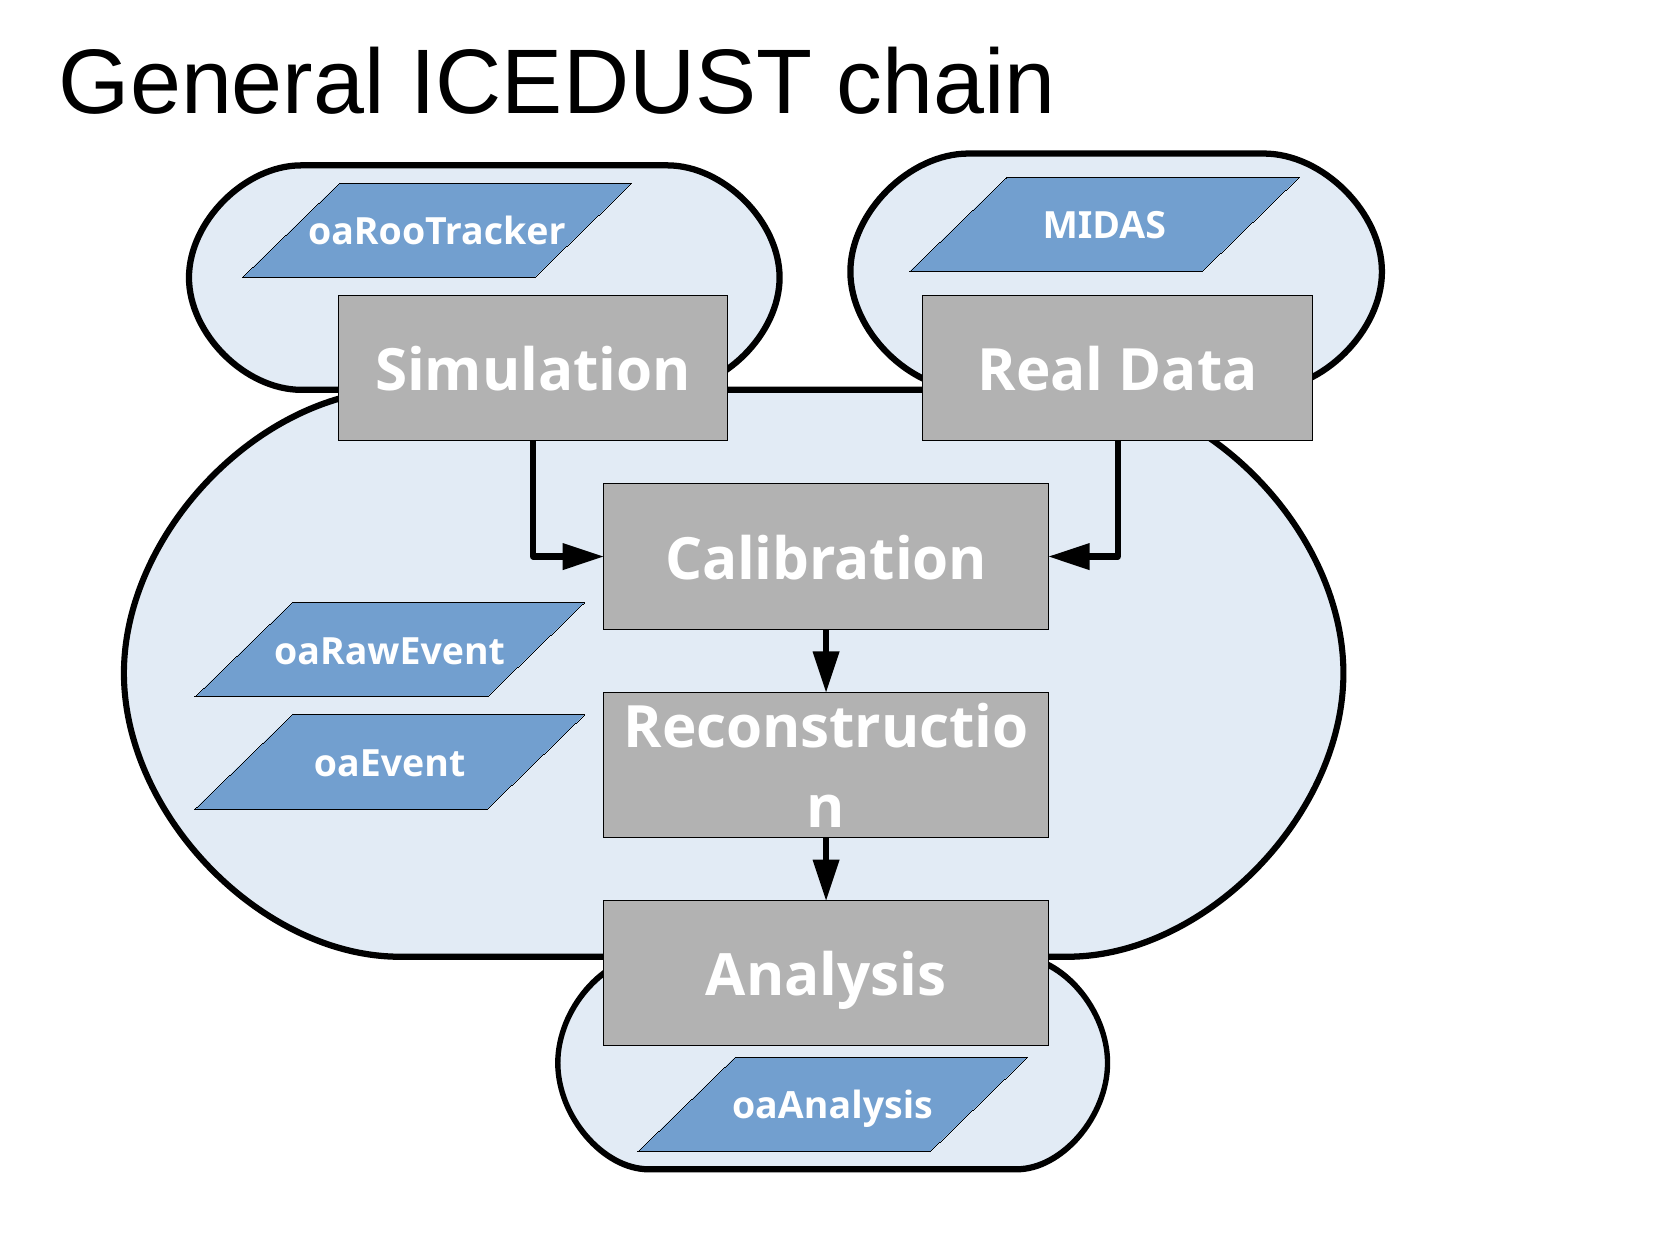

# General ICEDUST chain
MIDAS
oaRooTracker
Simulation
Real Data
Calibration
oaRawEvent
Reconstruction
oaEvent
Analysis
oaAnalysis